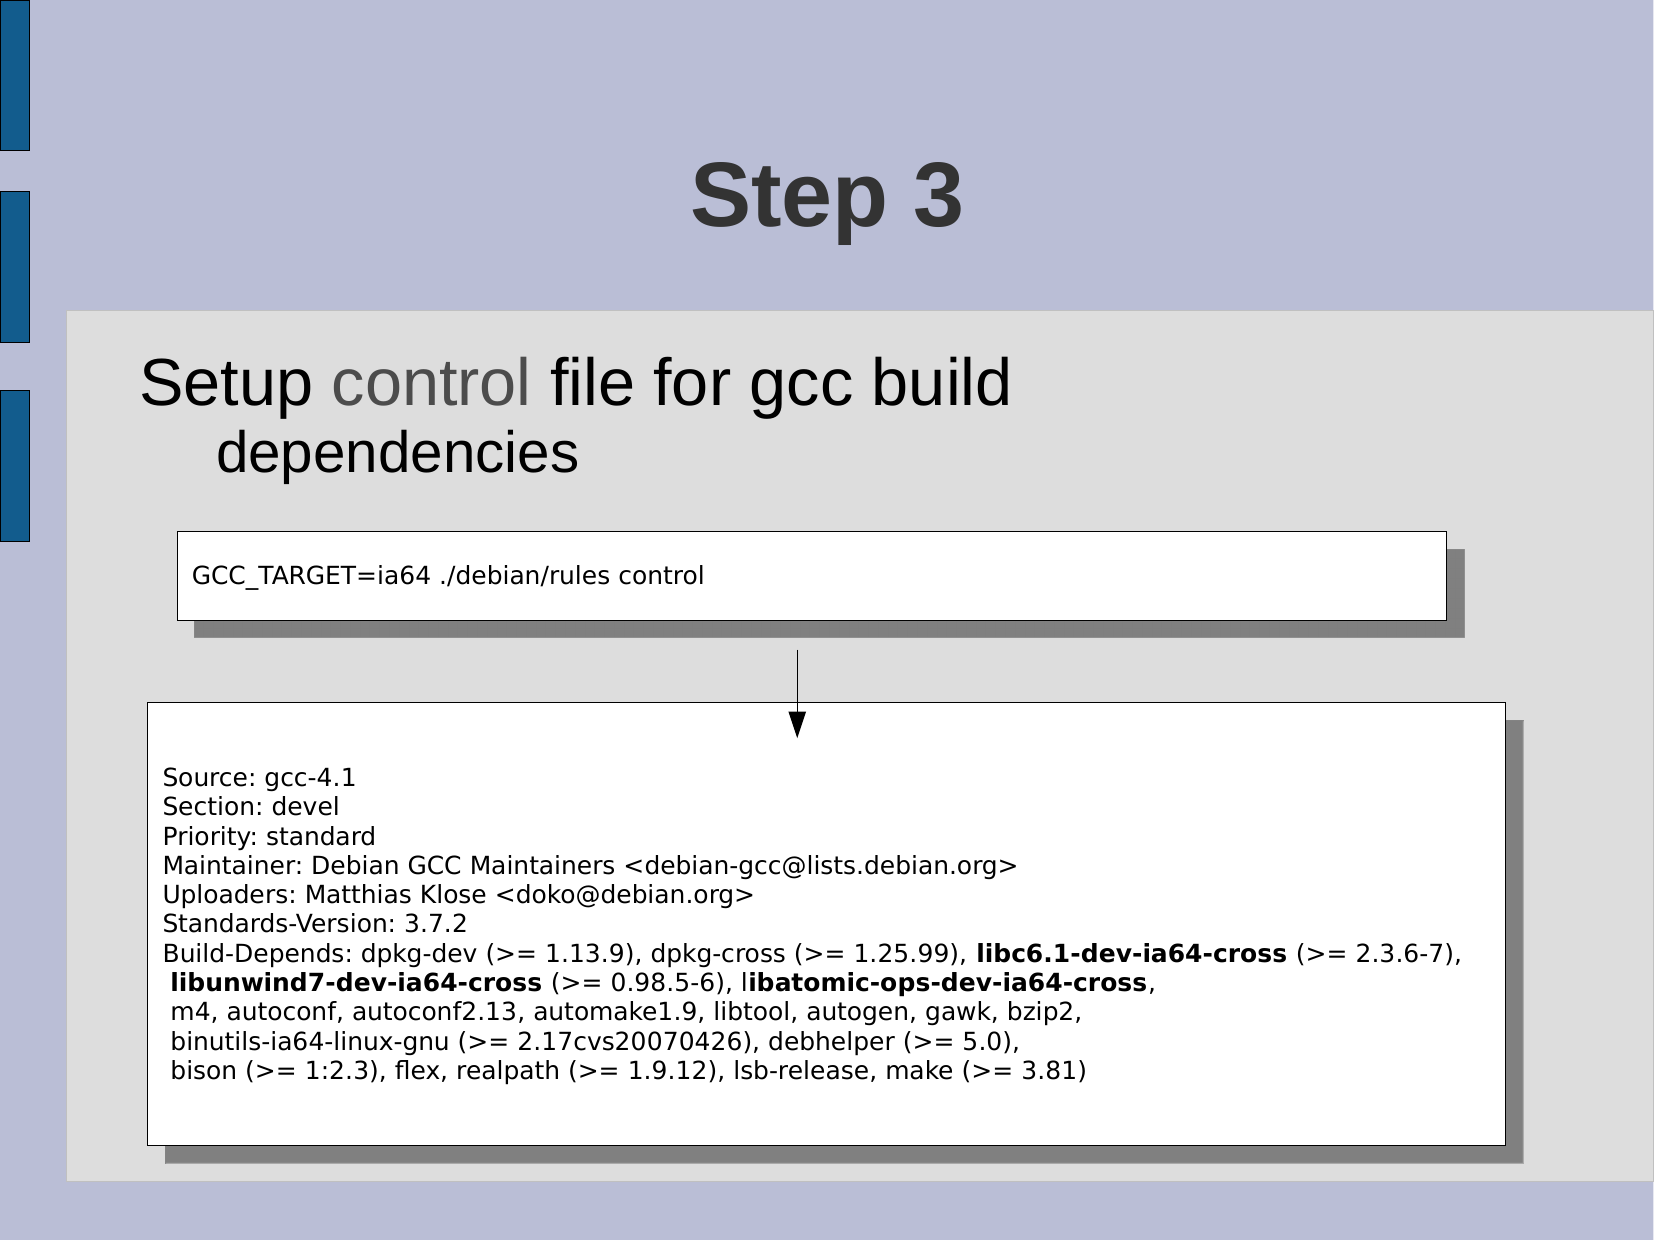

# Step 3
Setup control file for gcc build
dependencies
GCC_TARGET=ia64 ./debian/rules control
Source: gcc-4.1
Section: devel
Priority: standard
Maintainer: Debian GCC Maintainers <debian-gcc@lists.debian.org>
Uploaders: Matthias Klose <doko@debian.org>
Standards-Version: 3.7.2
Build-Depends: dpkg-dev (>= 1.13.9), dpkg-cross (>= 1.25.99), libc6.1-dev-ia64-cross (>= 2.3.6-7),
 libunwind7-dev-ia64-cross (>= 0.98.5-6), libatomic-ops-dev-ia64-cross,
 m4, autoconf, autoconf2.13, automake1.9, libtool, autogen, gawk, bzip2,
 binutils-ia64-linux-gnu (>= 2.17cvs20070426), debhelper (>= 5.0),
 bison (>= 1:2.3), flex, realpath (>= 1.9.12), lsb-release, make (>= 3.81)